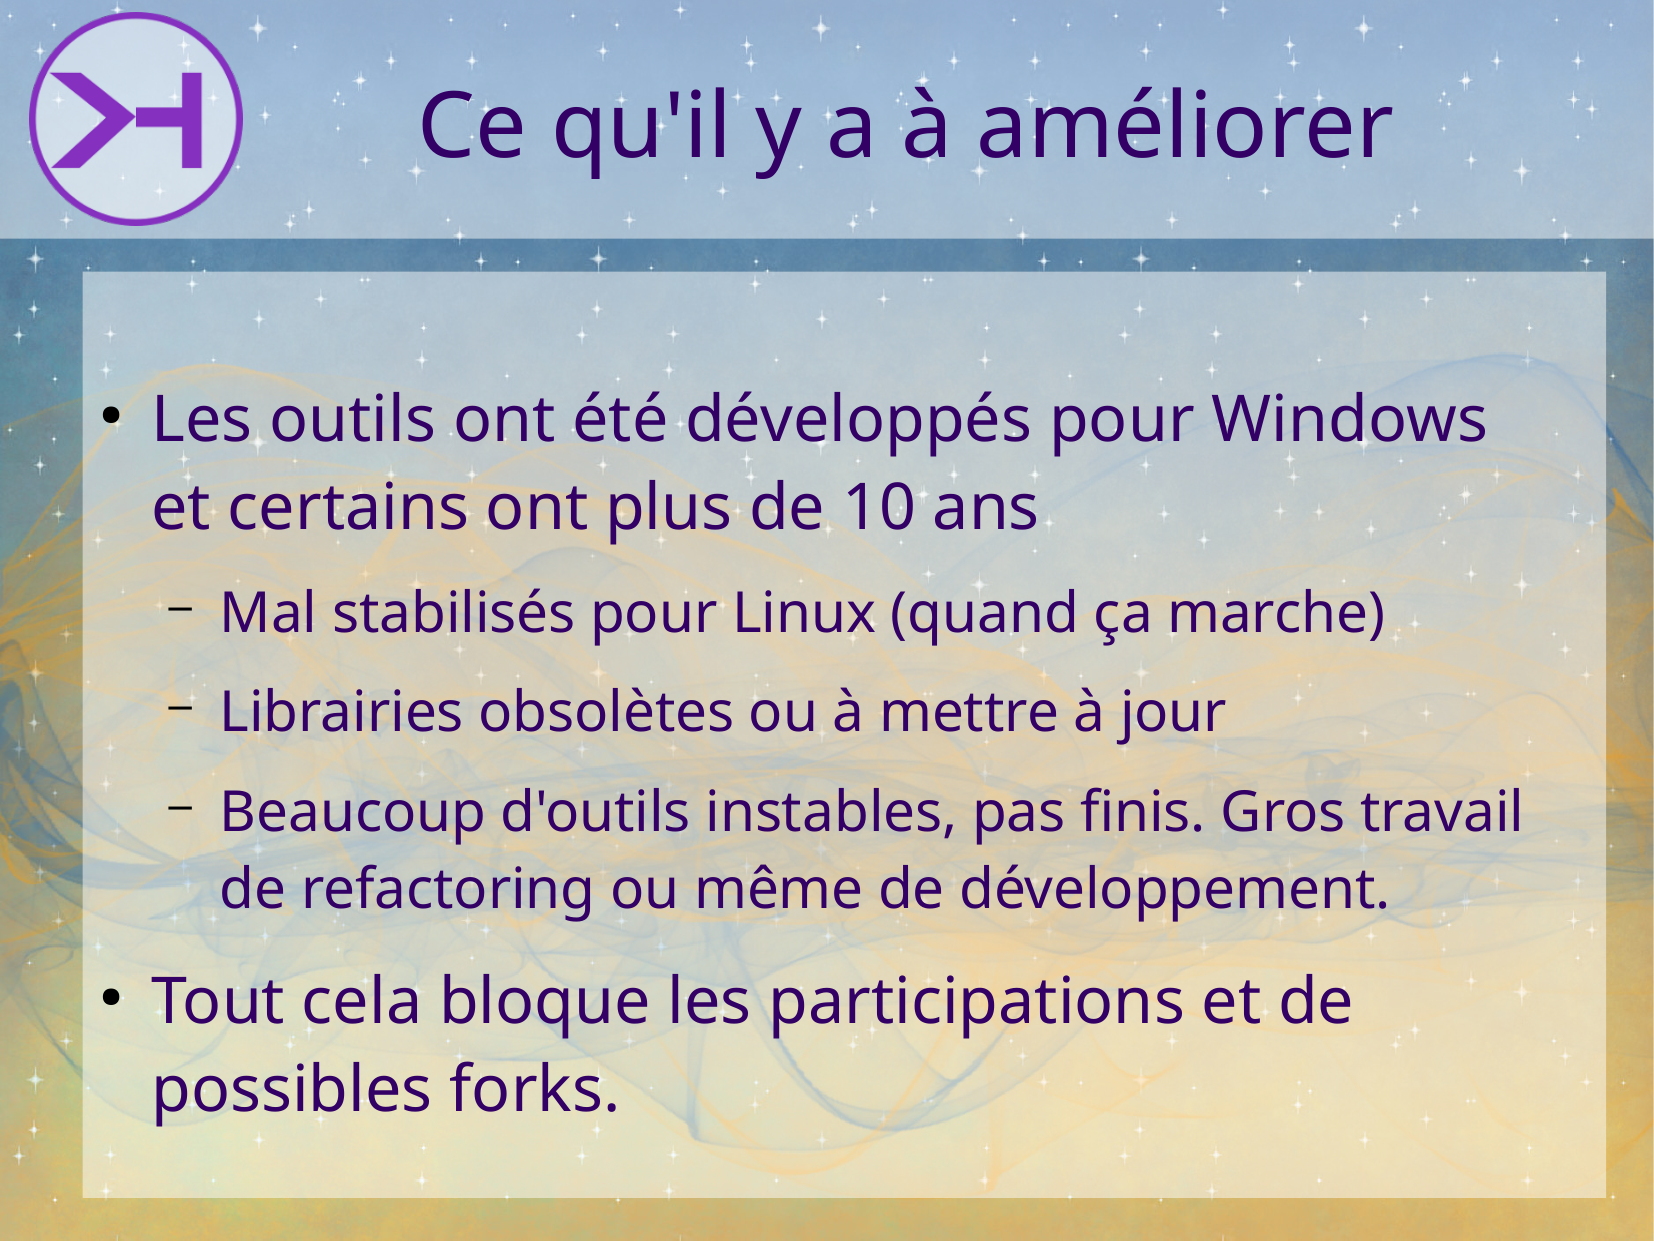

# Ce qu'il y a à améliorer
Les outils ont été développés pour Windows et certains ont plus de 10 ans
Mal stabilisés pour Linux (quand ça marche)
Librairies obsolètes ou à mettre à jour
Beaucoup d'outils instables, pas finis. Gros travail de refactoring ou même de développement.
Tout cela bloque les participations et de possibles forks.